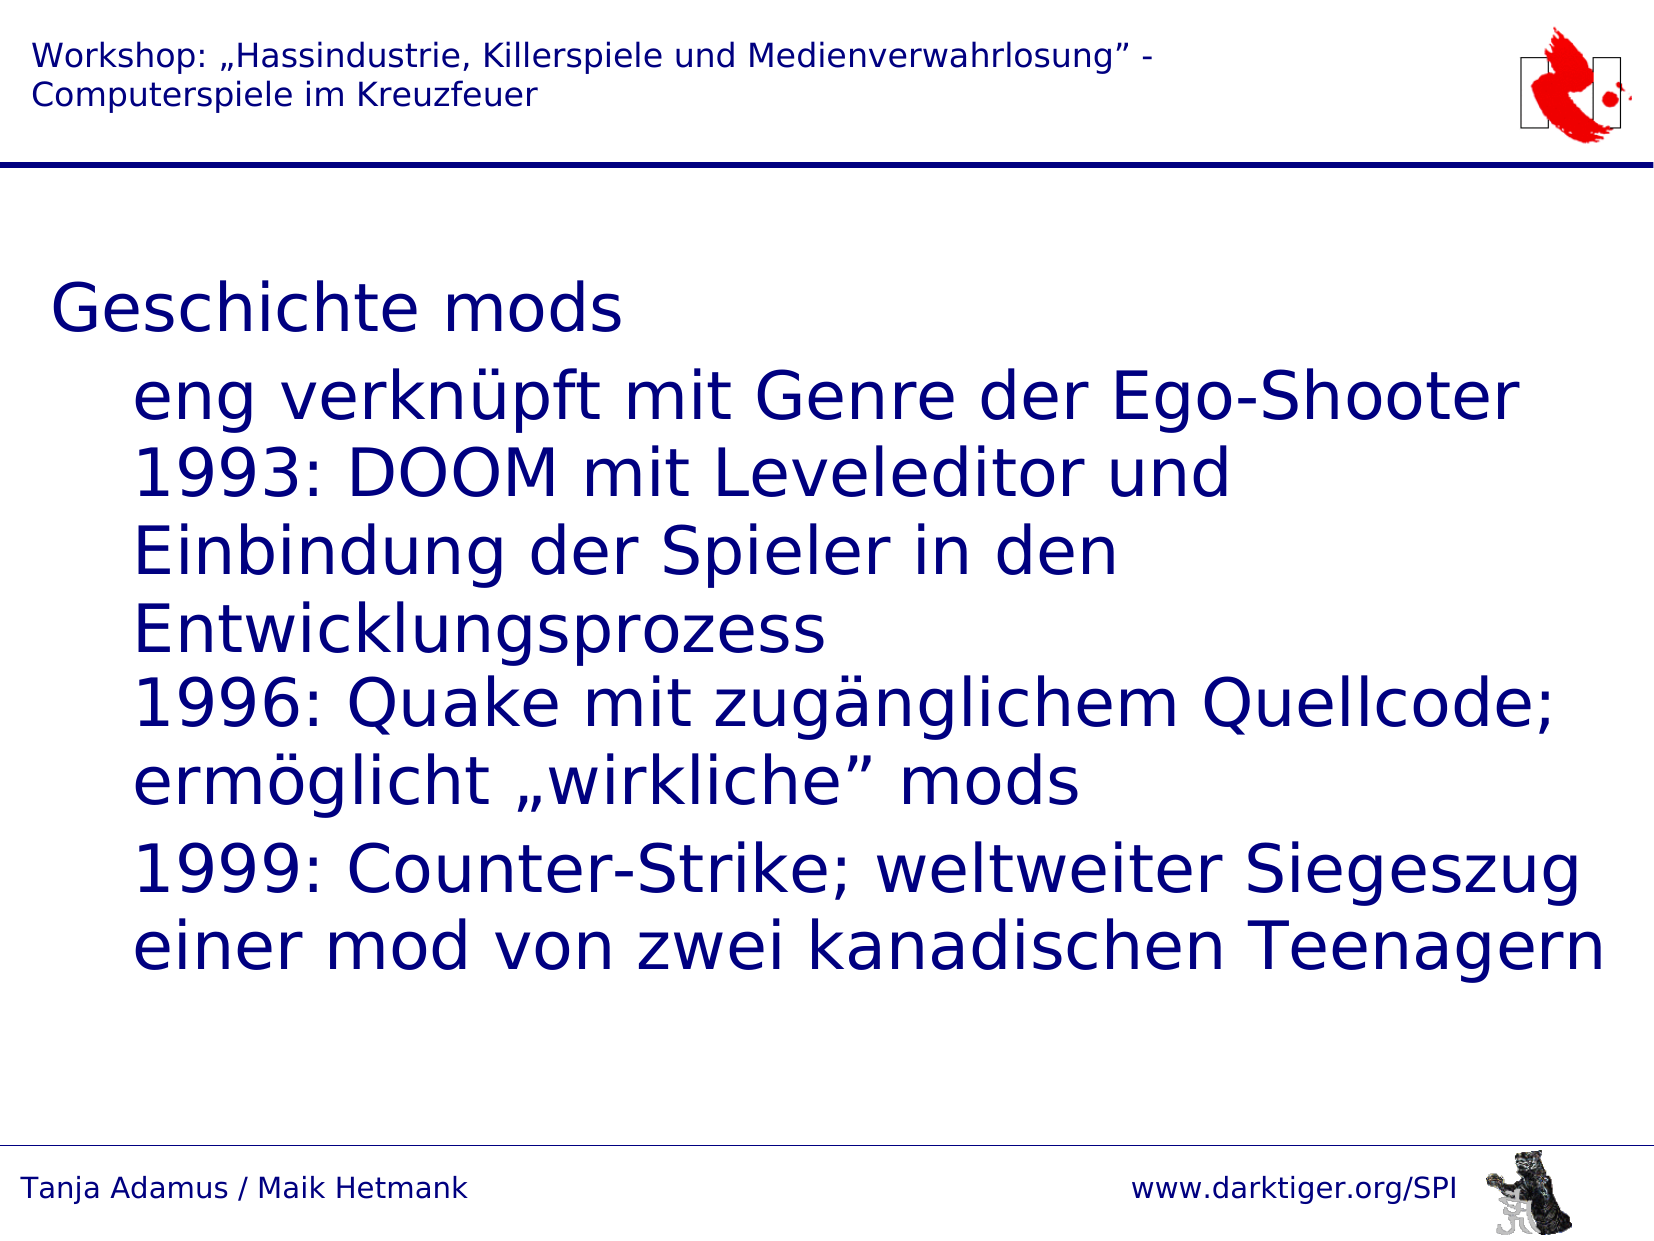

Workshop: „Hassindustrie, Killerspiele und Medienverwahrlosung” - Computerspiele im Kreuzfeuer
Geschichte mods
eng verknüpft mit Genre der Ego-Shooter
1993: DOOM mit Leveleditor und Einbindung der Spieler in den Entwicklungsprozess
1996: Quake mit zugänglichem Quellcode; ermöglicht „wirkliche” mods
1999: Counter-Strike; weltweiter Siegeszug einer mod von zwei kanadischen Teenagern